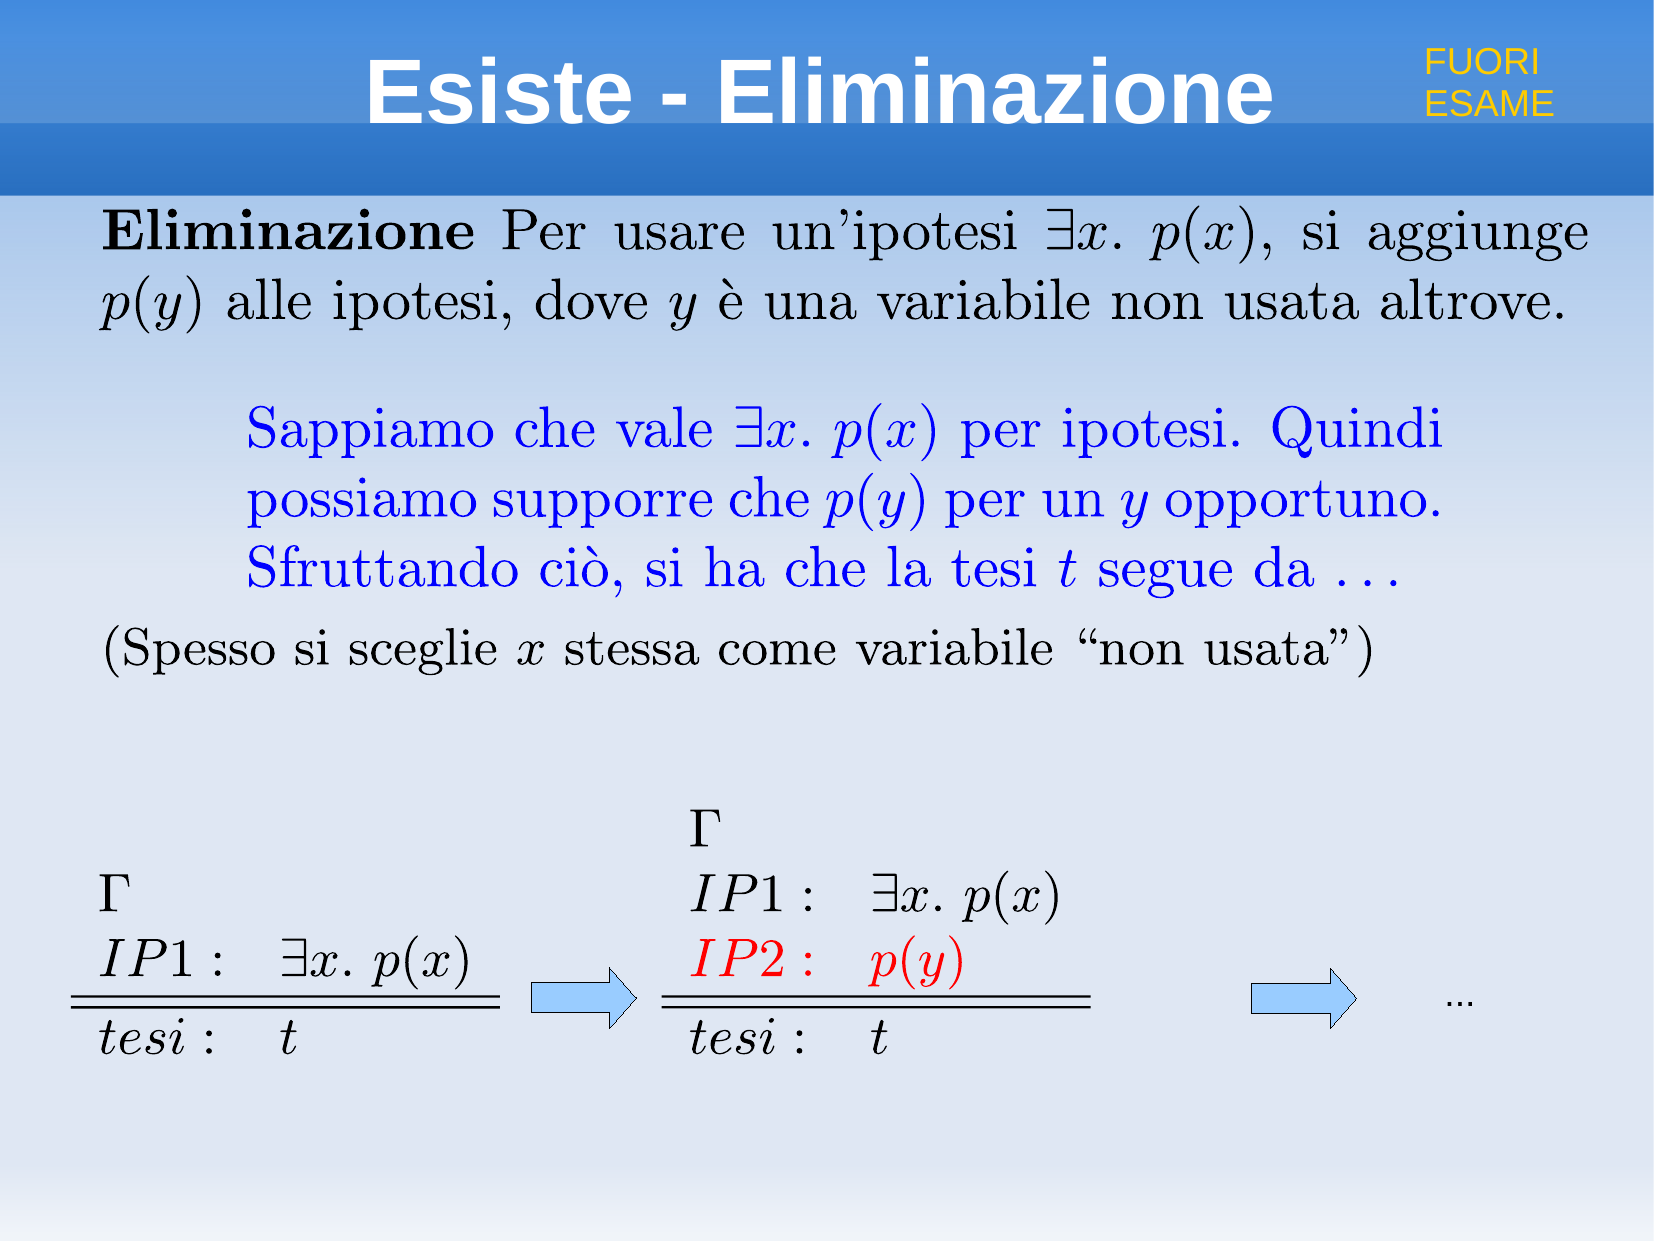

# Esiste - Eliminazione
FUORI
ESAME
...